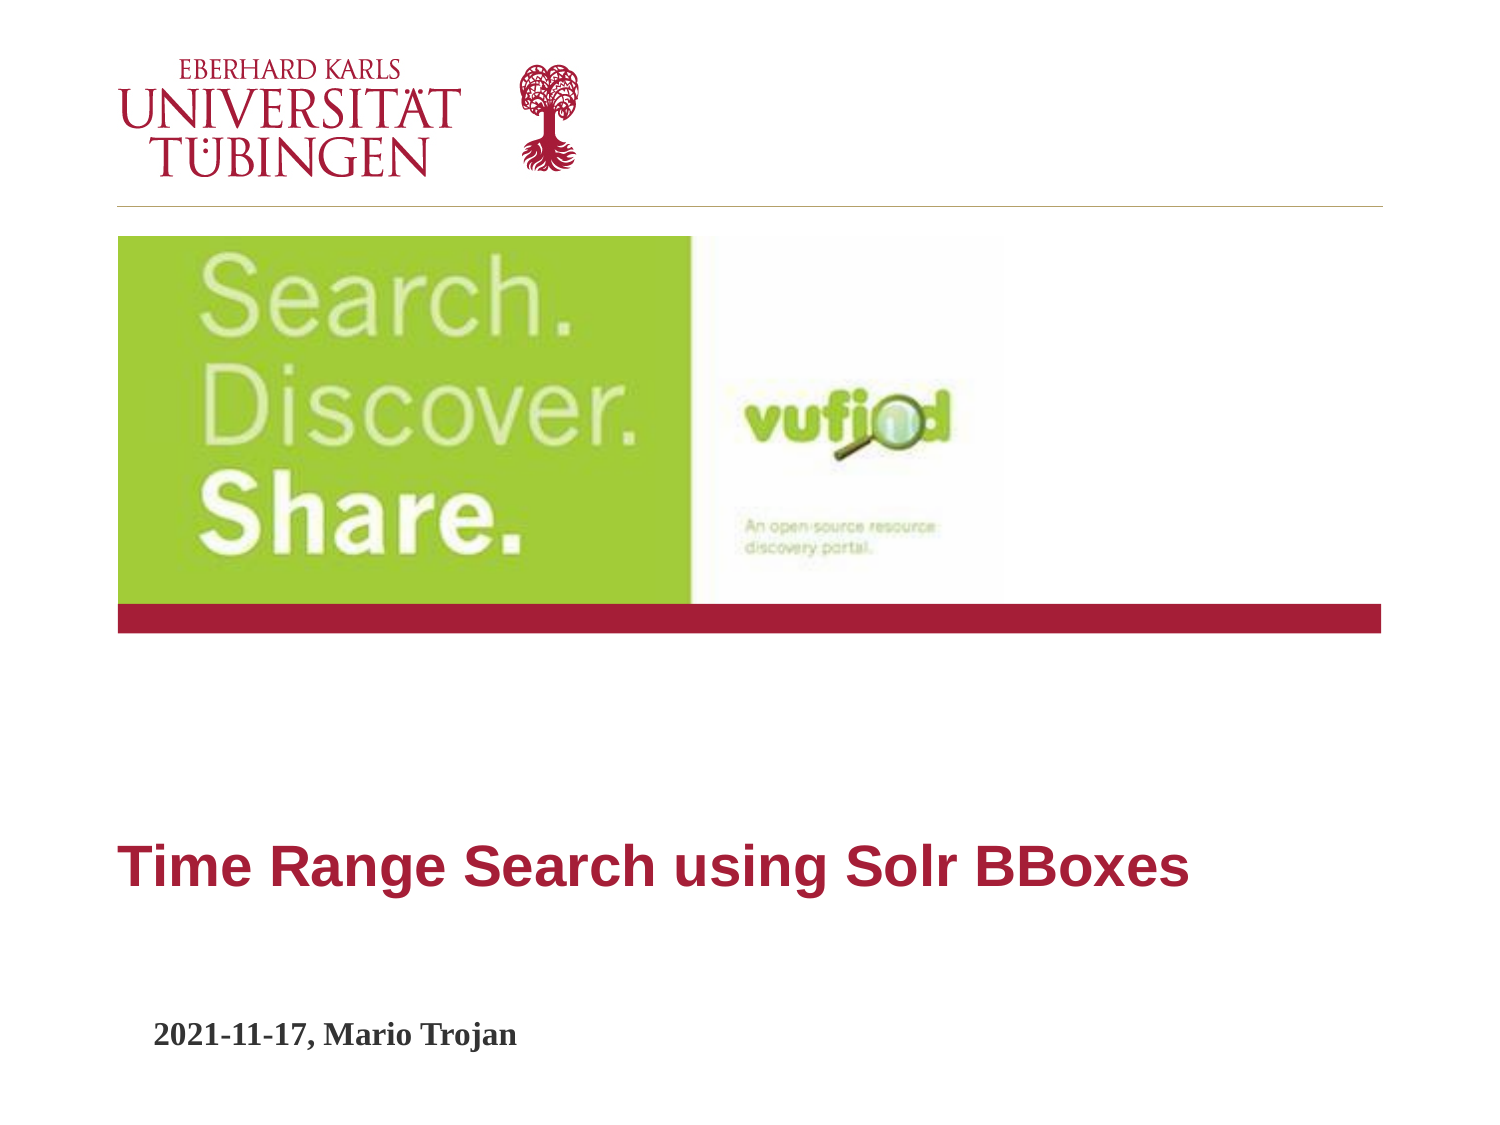

# Time Range Search using Solr BBoxes